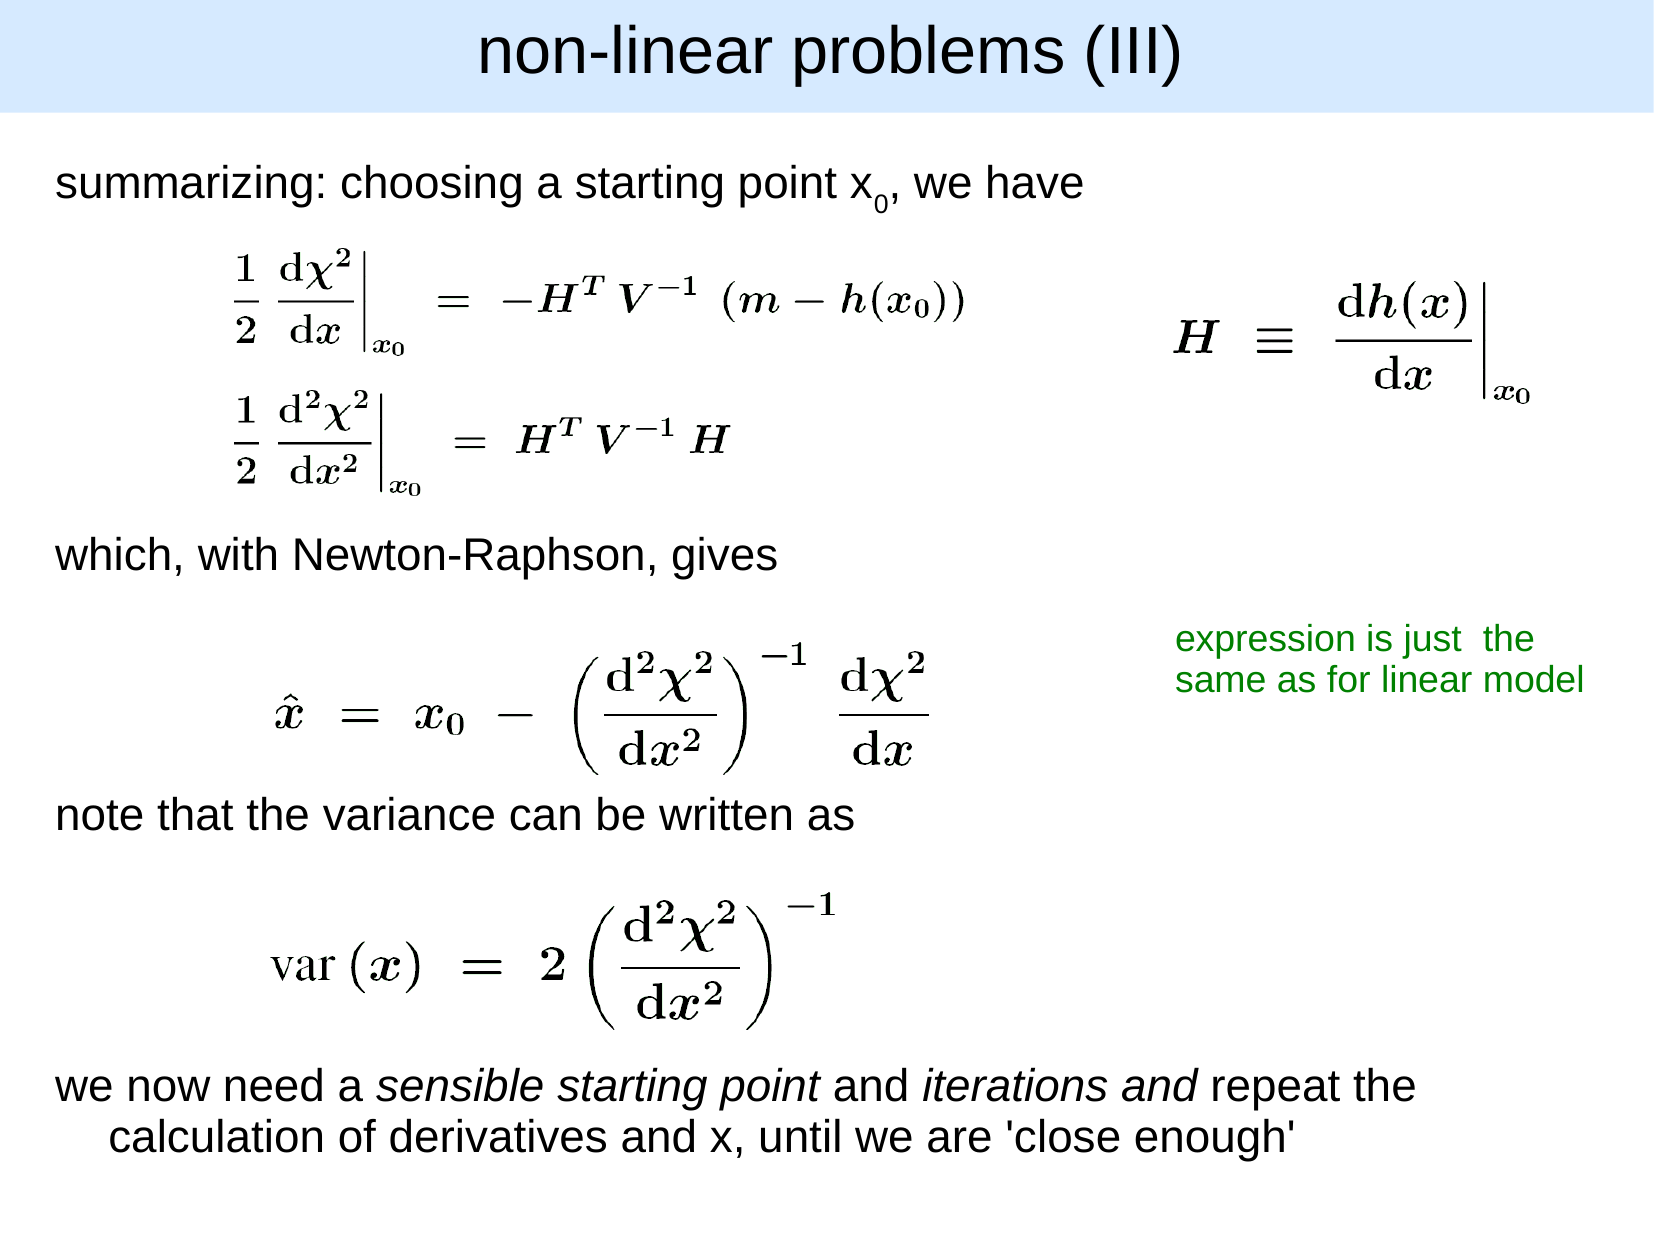

# non-linear problems (III)
summarizing: choosing a starting point x0, we have
which, with Newton-Raphson, gives
expression is just the
same as for linear model
note that the variance can be written as
we now need a sensible starting point and iterations and repeat the calculation of derivatives and x, until we are 'close enough'